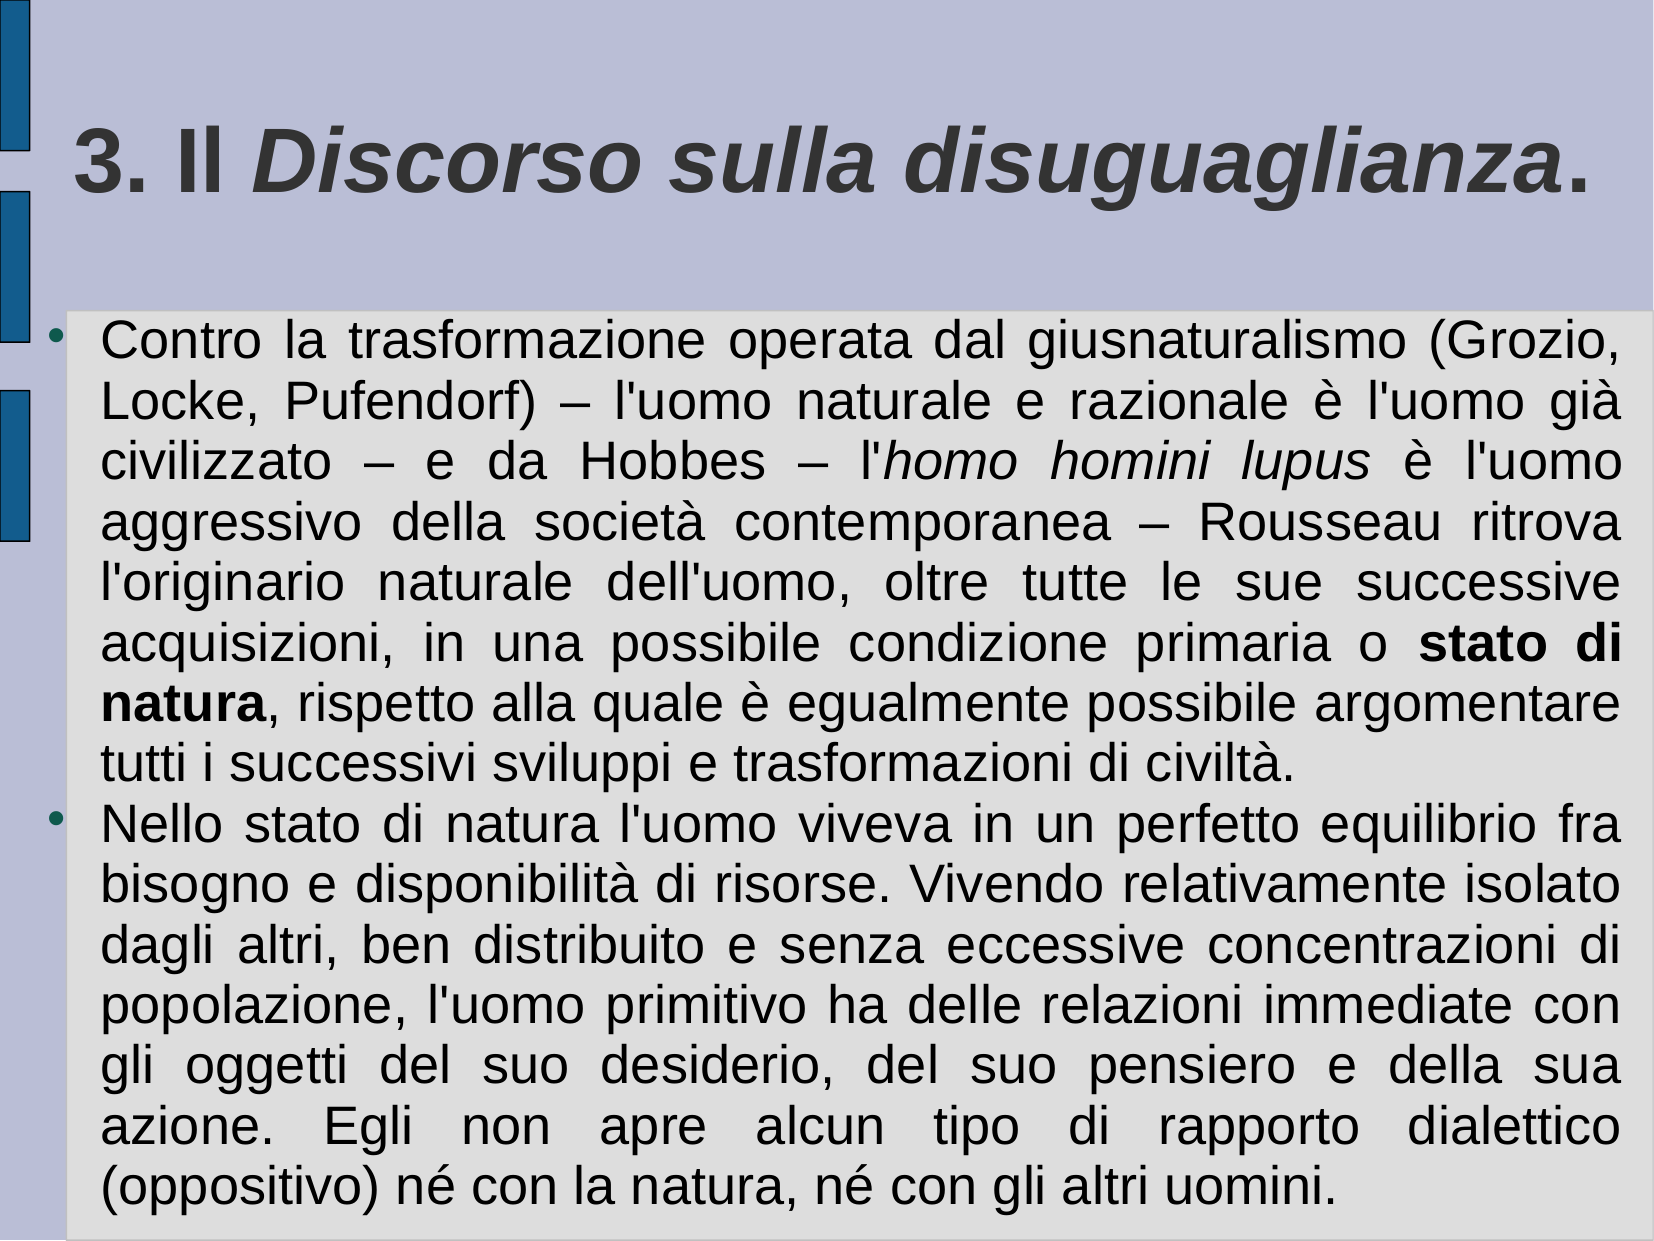

# 3. Il Discorso sulla disuguaglianza.
Contro la trasformazione operata dal giusnaturalismo (Grozio, Locke, Pufendorf) – l'uomo naturale e razionale è l'uomo già civilizzato – e da Hobbes – l'homo homini lupus è l'uomo aggressivo della società contemporanea – Rousseau ritrova l'originario naturale dell'uomo, oltre tutte le sue successive acquisizioni, in una possibile condizione primaria o stato di natura, rispetto alla quale è egualmente possibile argomentare tutti i successivi sviluppi e trasformazioni di civiltà.
Nello stato di natura l'uomo viveva in un perfetto equilibrio fra bisogno e disponibilità di risorse. Vivendo relativamente isolato dagli altri, ben distribuito e senza eccessive concentrazioni di popolazione, l'uomo primitivo ha delle relazioni immediate con gli oggetti del suo desiderio, del suo pensiero e della sua azione. Egli non apre alcun tipo di rapporto dialettico (oppositivo) né con la natura, né con gli altri uomini.